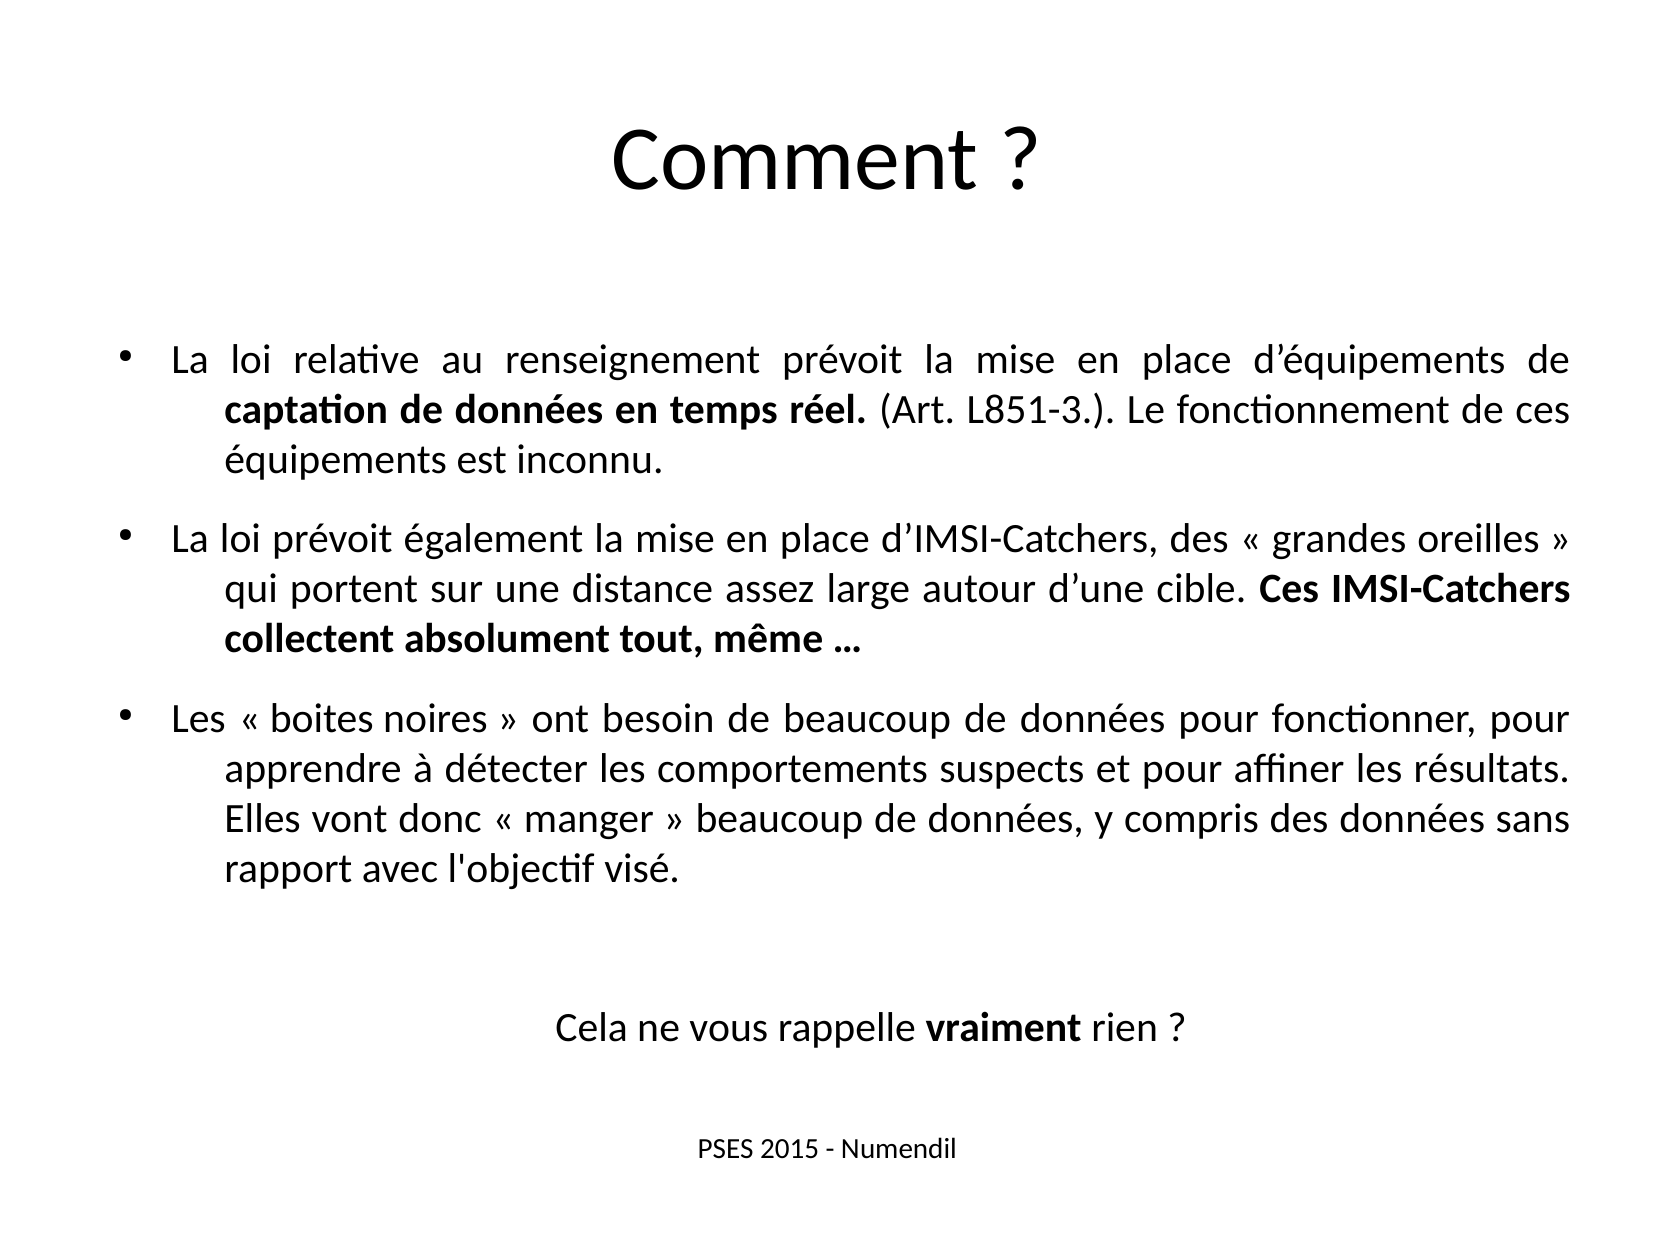

# Comment ?
La loi relative au renseignement prévoit la mise en place d’équipements de captation de données en temps réel. (Art. L851-3.). Le fonctionnement de ces équipements est inconnu.
La loi prévoit également la mise en place d’IMSI-Catchers, des « grandes oreilles » qui portent sur une distance assez large autour d’une cible. Ces IMSI-Catchers collectent absolument tout, même …
Les « boites noires » ont besoin de beaucoup de données pour fonctionner, pour apprendre à détecter les comportements suspects et pour affiner les résultats. Elles vont donc « manger » beaucoup de données, y compris des données sans rapport avec l'objectif visé.
Cela ne vous rappelle vraiment rien ?
PSES 2015 - Numendil
PSES 2015 - Numendil